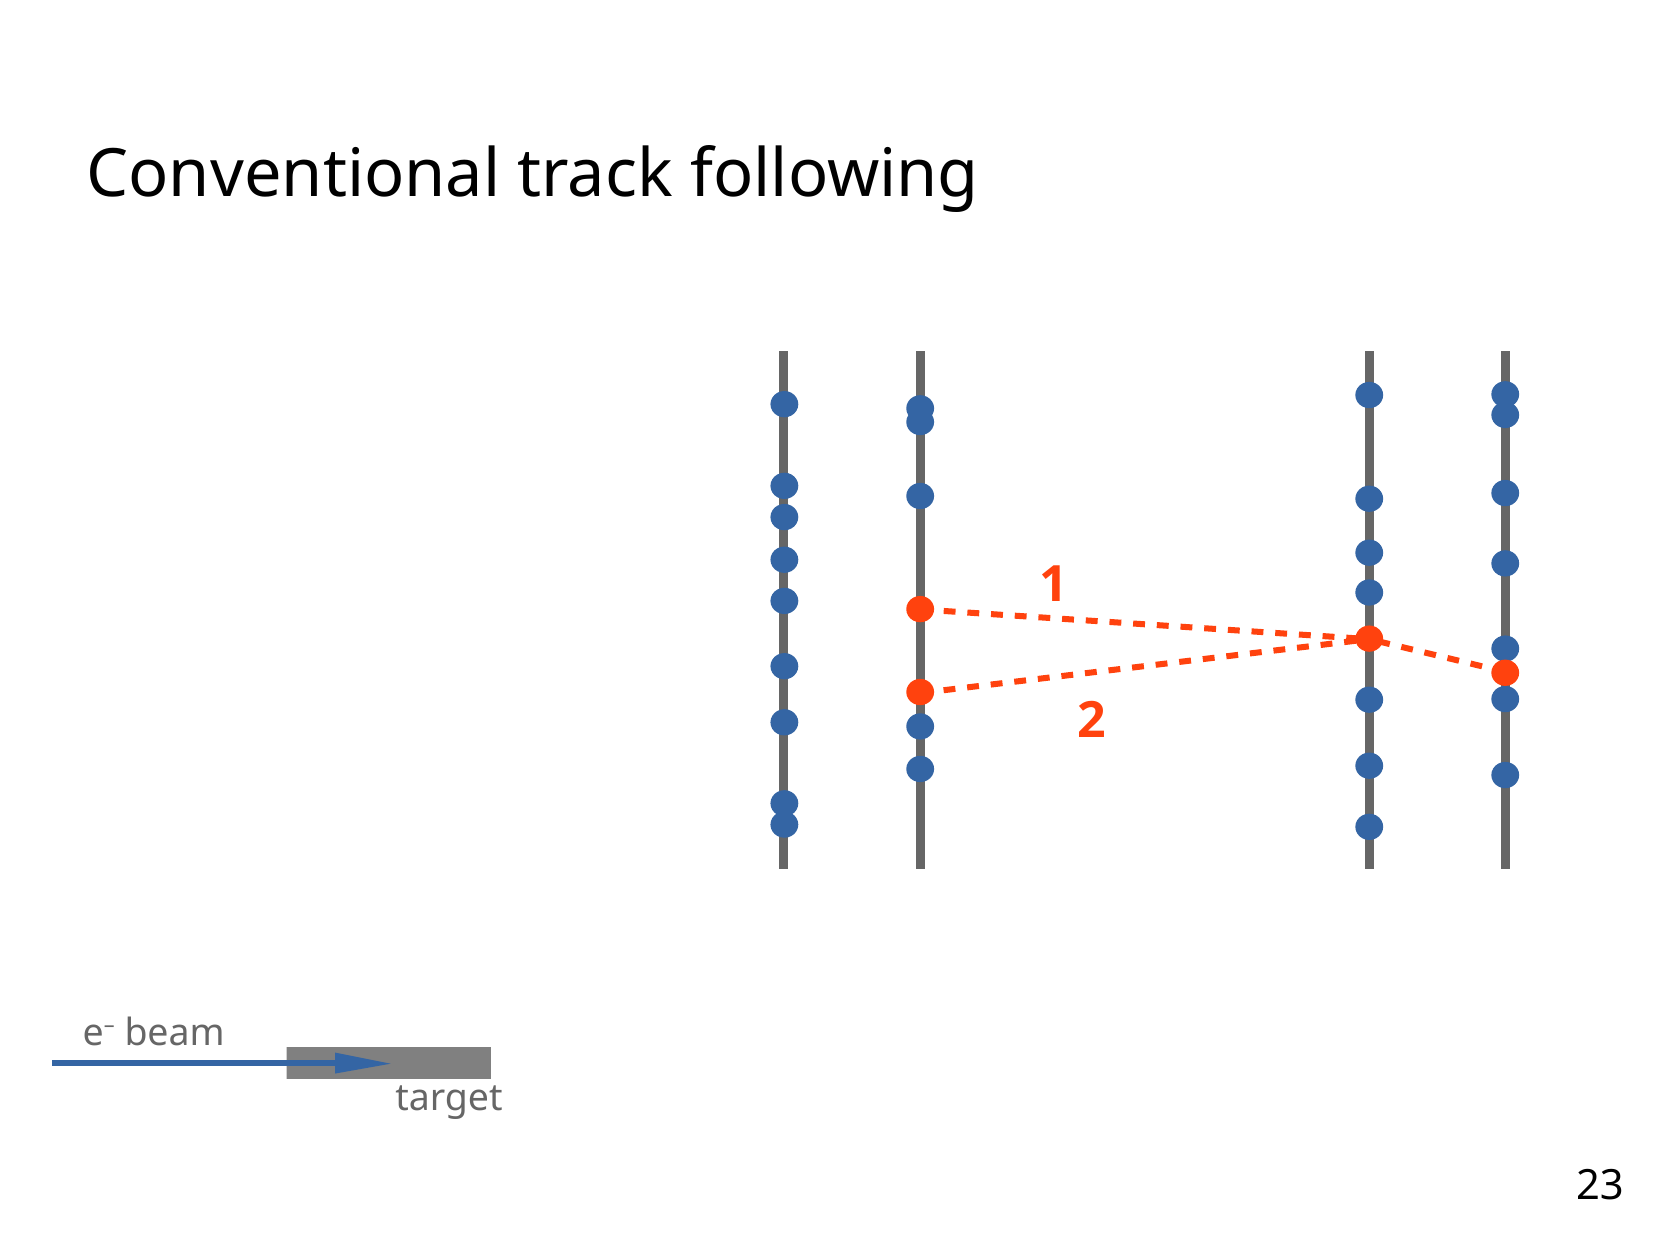

Conventional track following
1
2
e– beam
target
23